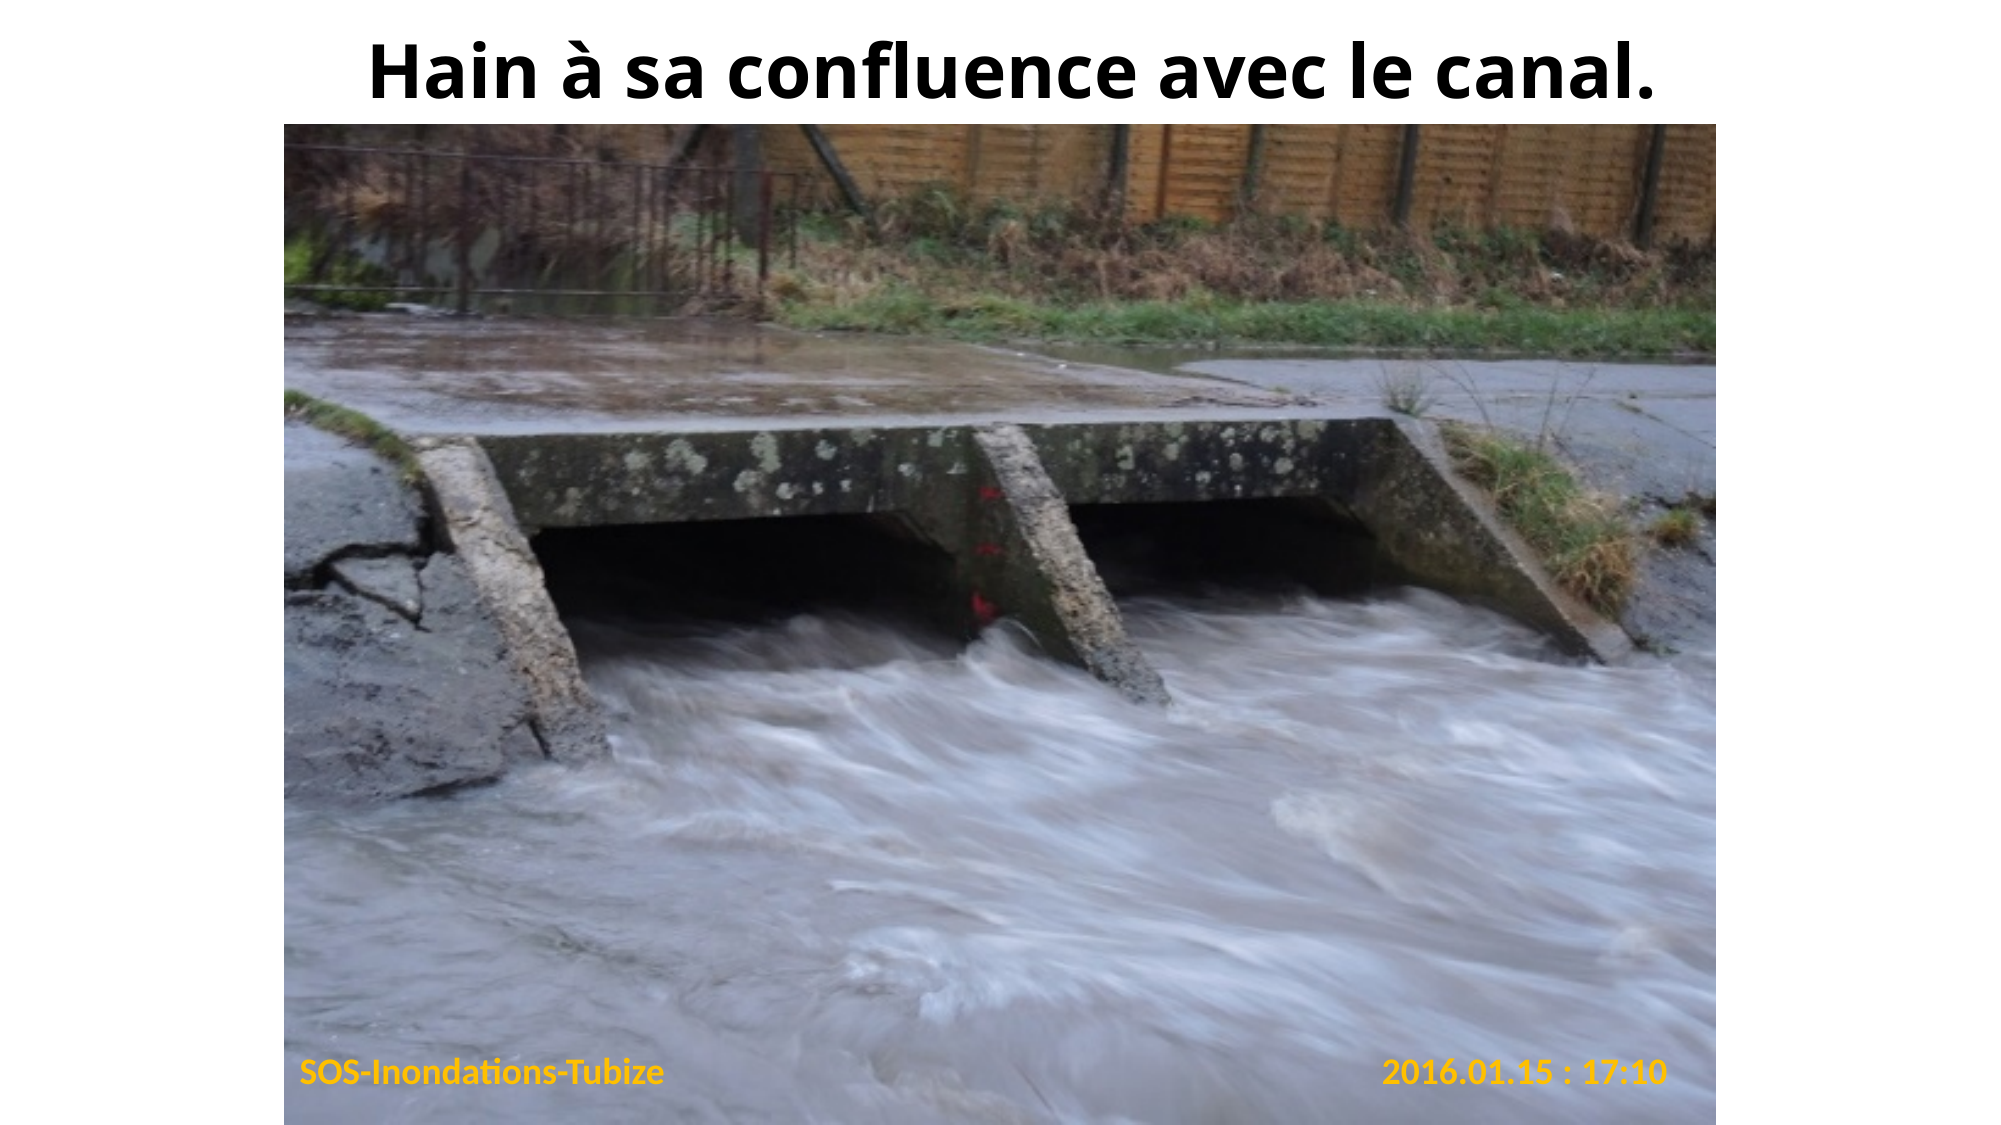

# Hain à sa confluence avec le canal.
SOS-Inondations-Tubize
2016.01.15 : 17:10